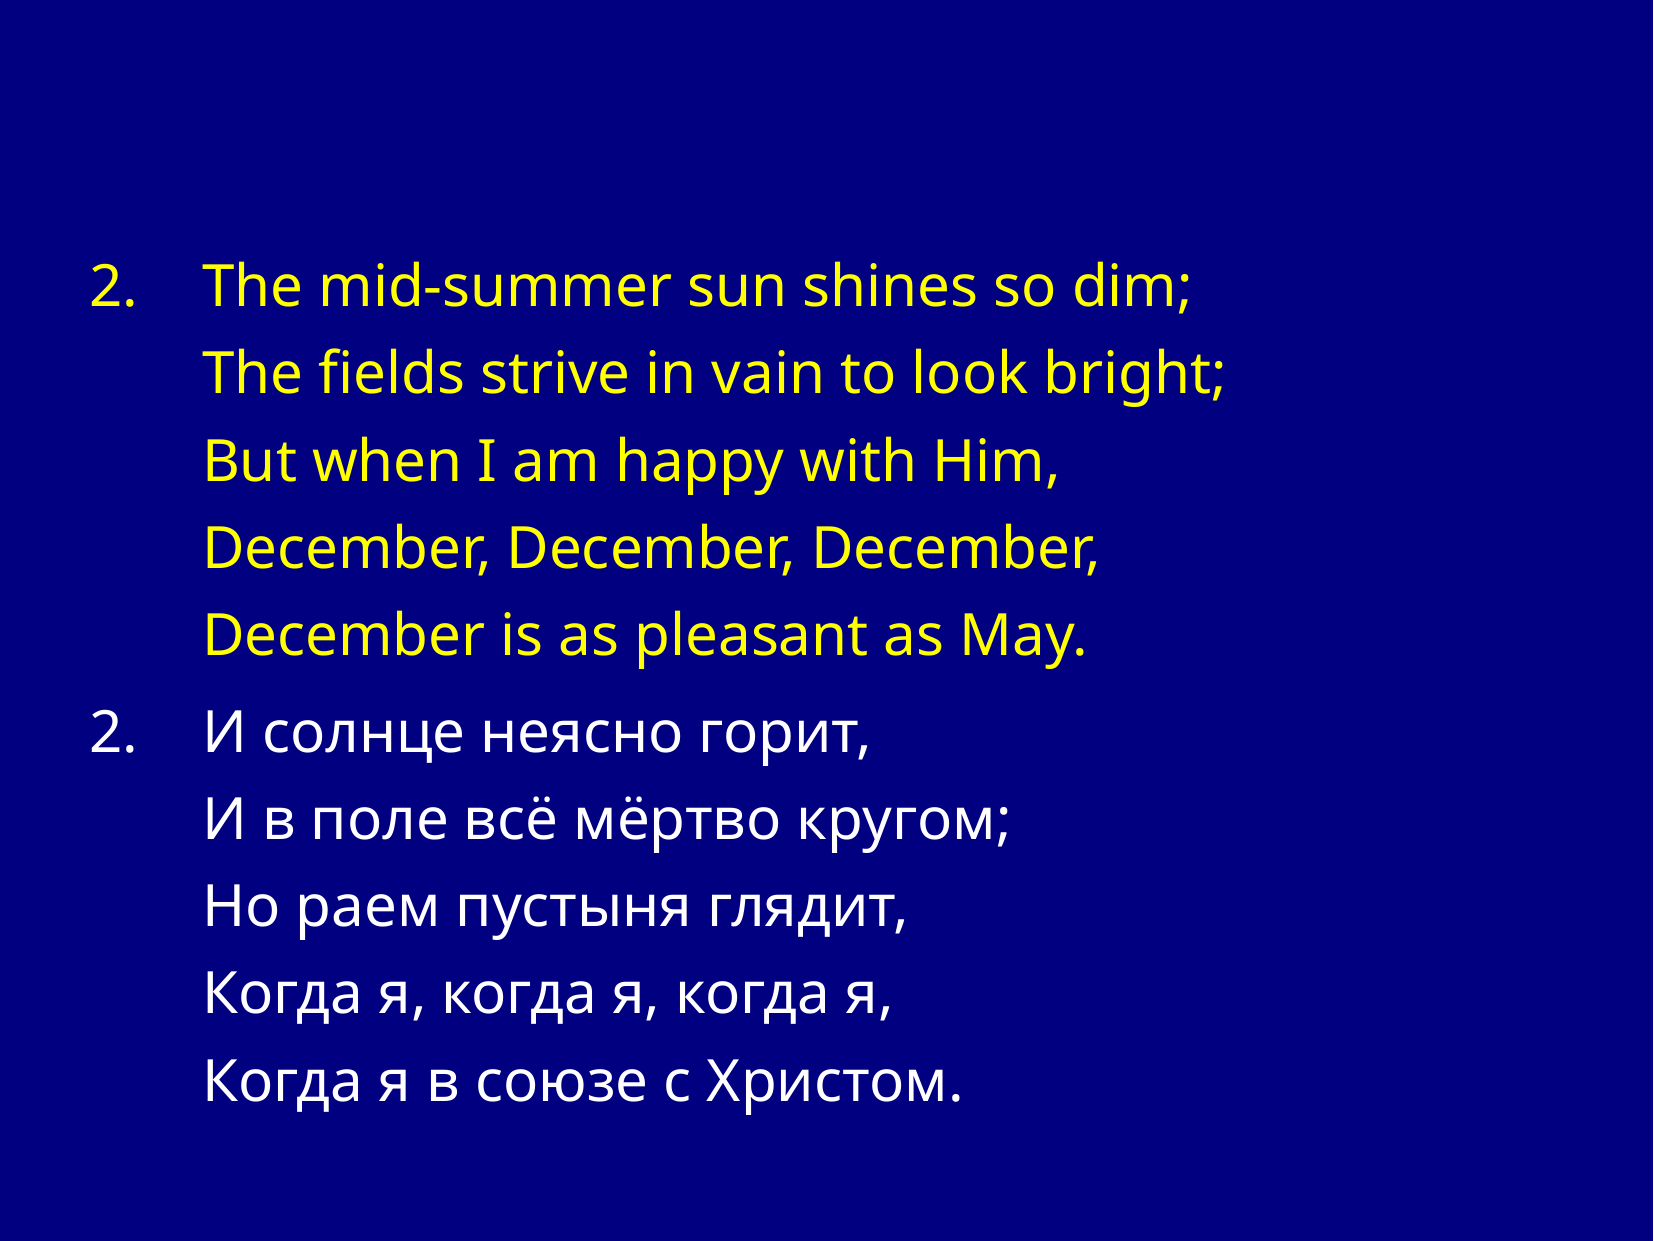

2.	The mid-summer sun shines so dim;
	The fields strive in vain to look bright;
	But when I am happy with Him,
	December, December, December,
	December is as pleasant as May.
2.	И солнце неясно горит,
	И в поле всё мёртво кругом;
	Но раем пустыня глядит,
	Когда я, когда я, когда я,
	Когда я в союзе с Христом.